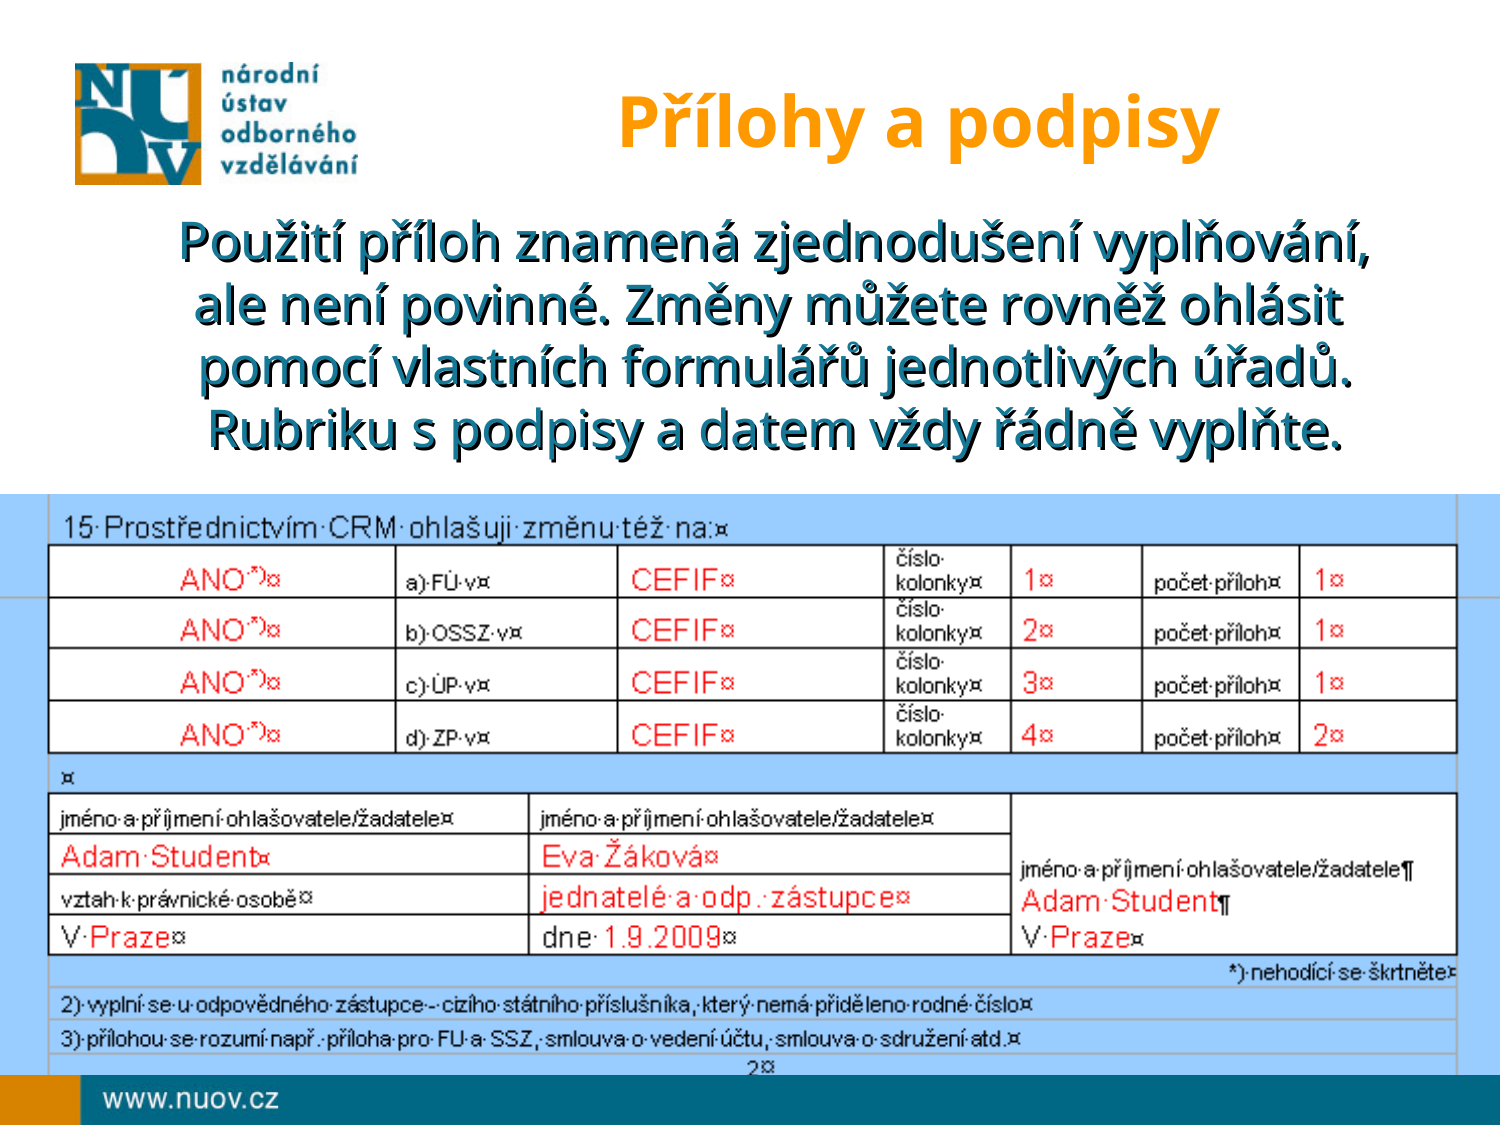

# Přílohy a podpisy
Použití příloh znamená zjednodušení vyplňování,
ale není povinné. Změny můžete rovněž ohlásit
pomocí vlastních formulářů jednotlivých úřadů.
Rubriku s podpisy a datem vždy řádně vyplňte.